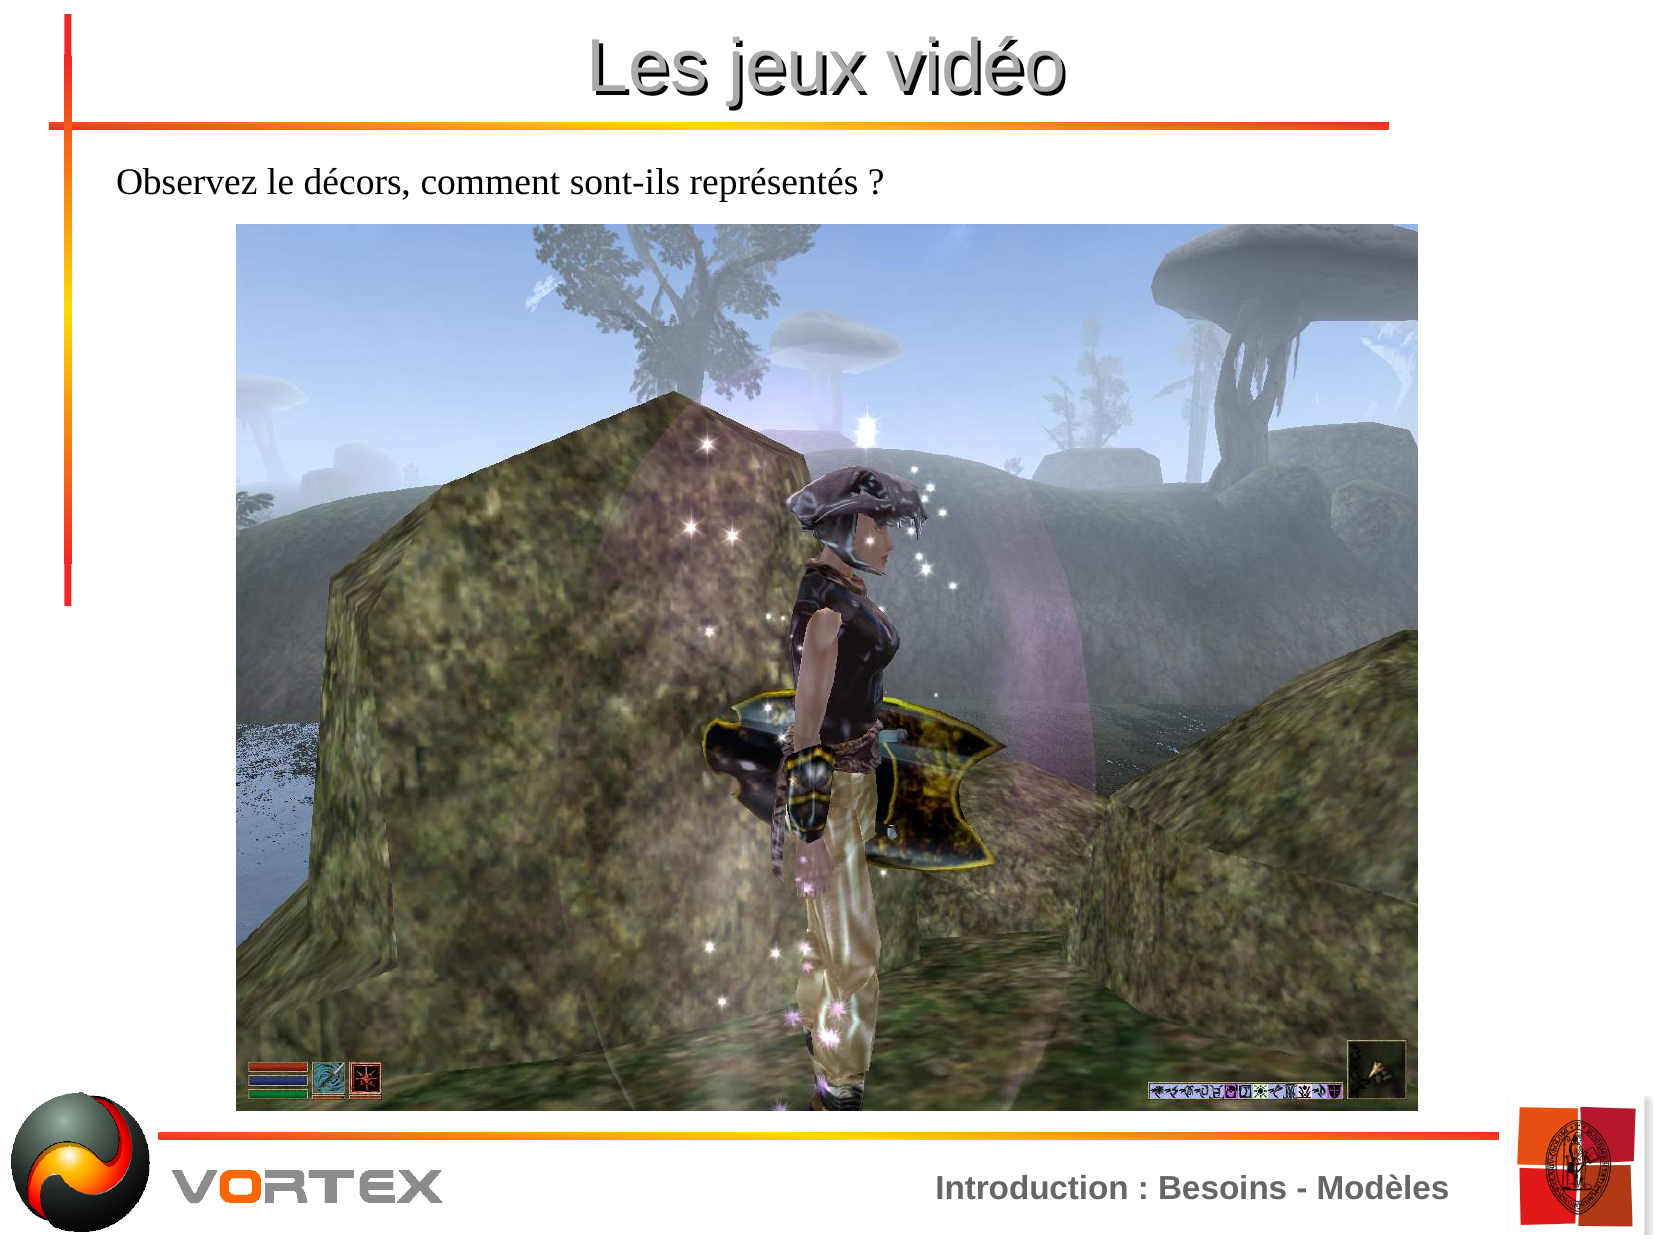

# Les jeux vidéo
Observez le décors, comment sont-ils représentés ?